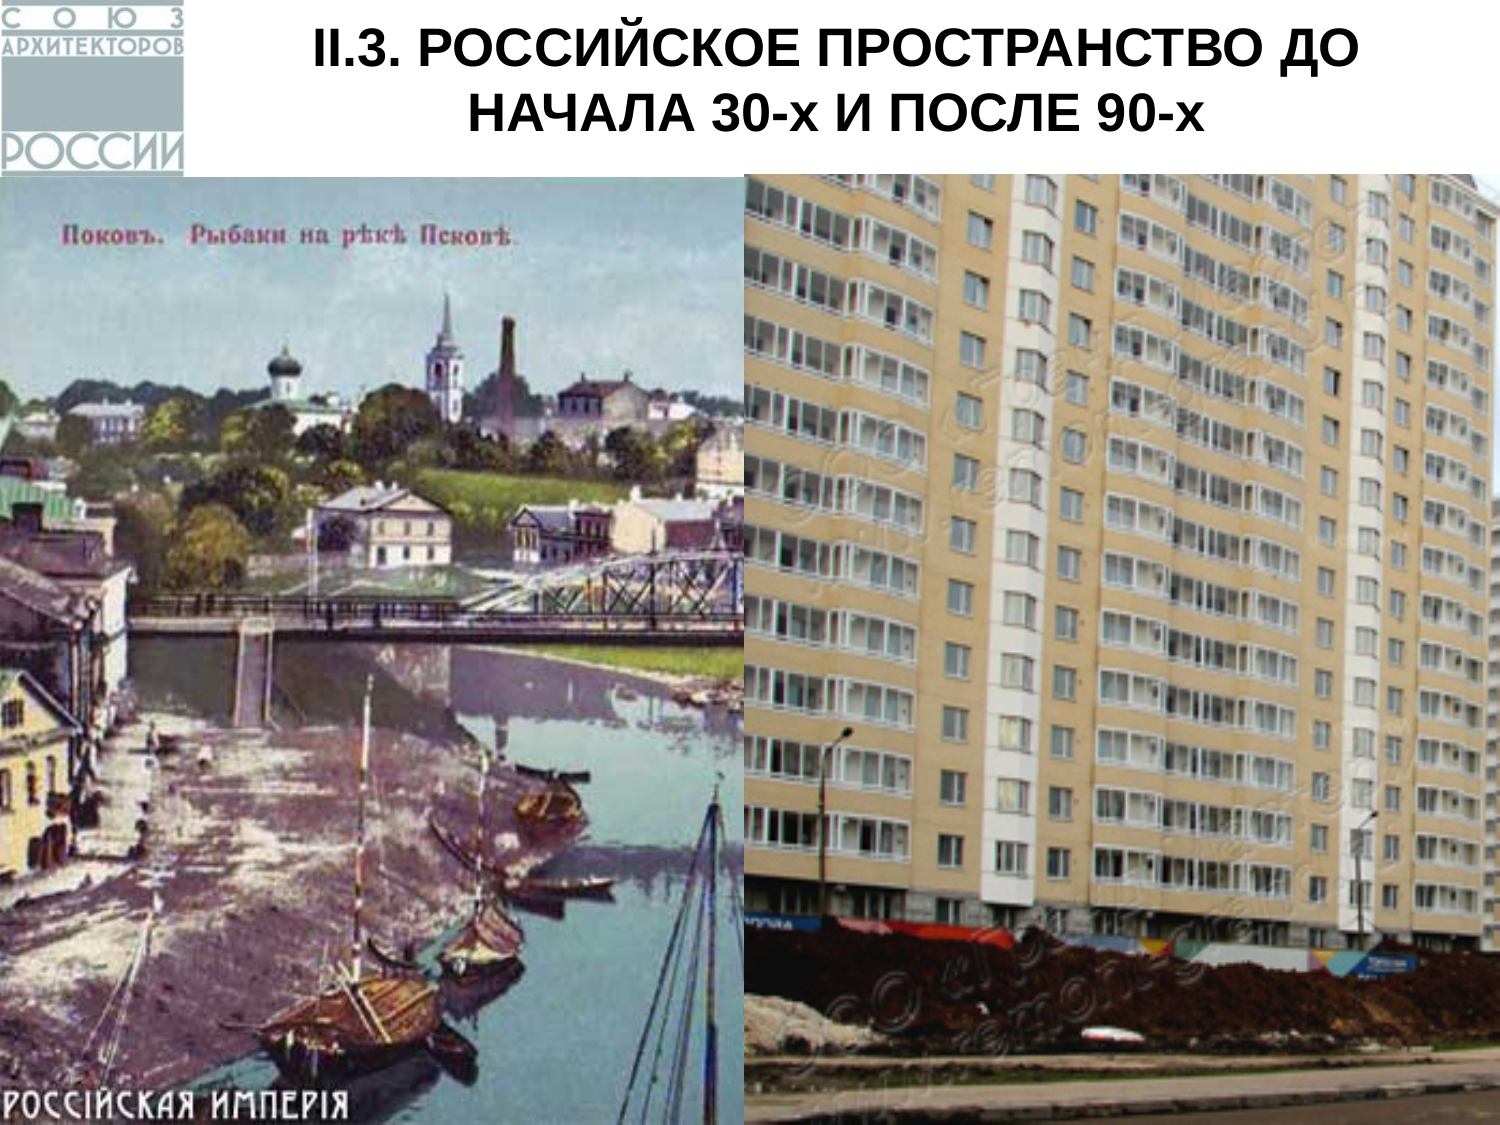

II.3. РОССИЙСКОЕ ПРОСТРАНСТВО ДО НАЧАЛА 30-х И ПОСЛЕ 90-х
Екатеринбург,
2016